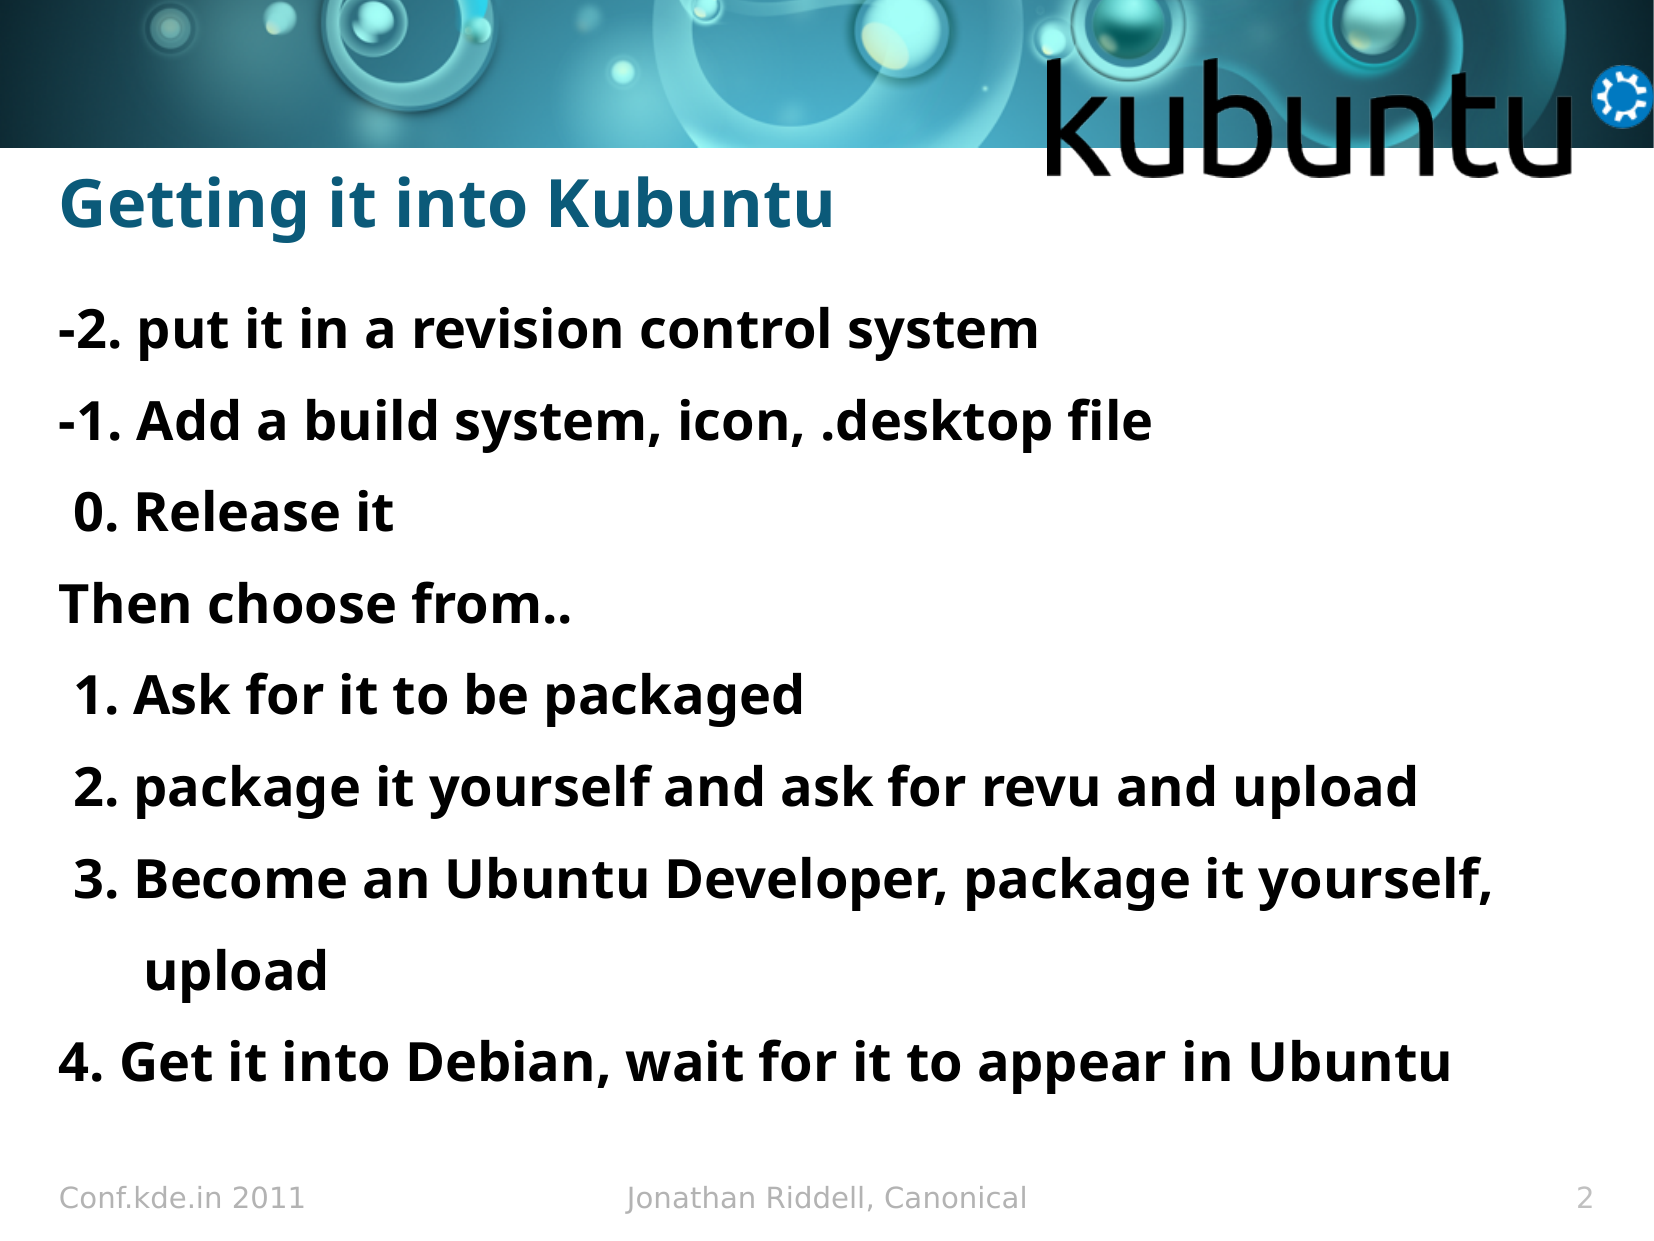

# Getting it into Kubuntu
-2. put it in a revision control system
-1. Add a build system, icon, .desktop file
 0. Release it
Then choose from..
 1. Ask for it to be packaged
 2. package it yourself and ask for revu and upload
 3. Become an Ubuntu Developer, package it yourself,
 upload
4. Get it into Debian, wait for it to appear in Ubuntu
Name
www.kde.org
2